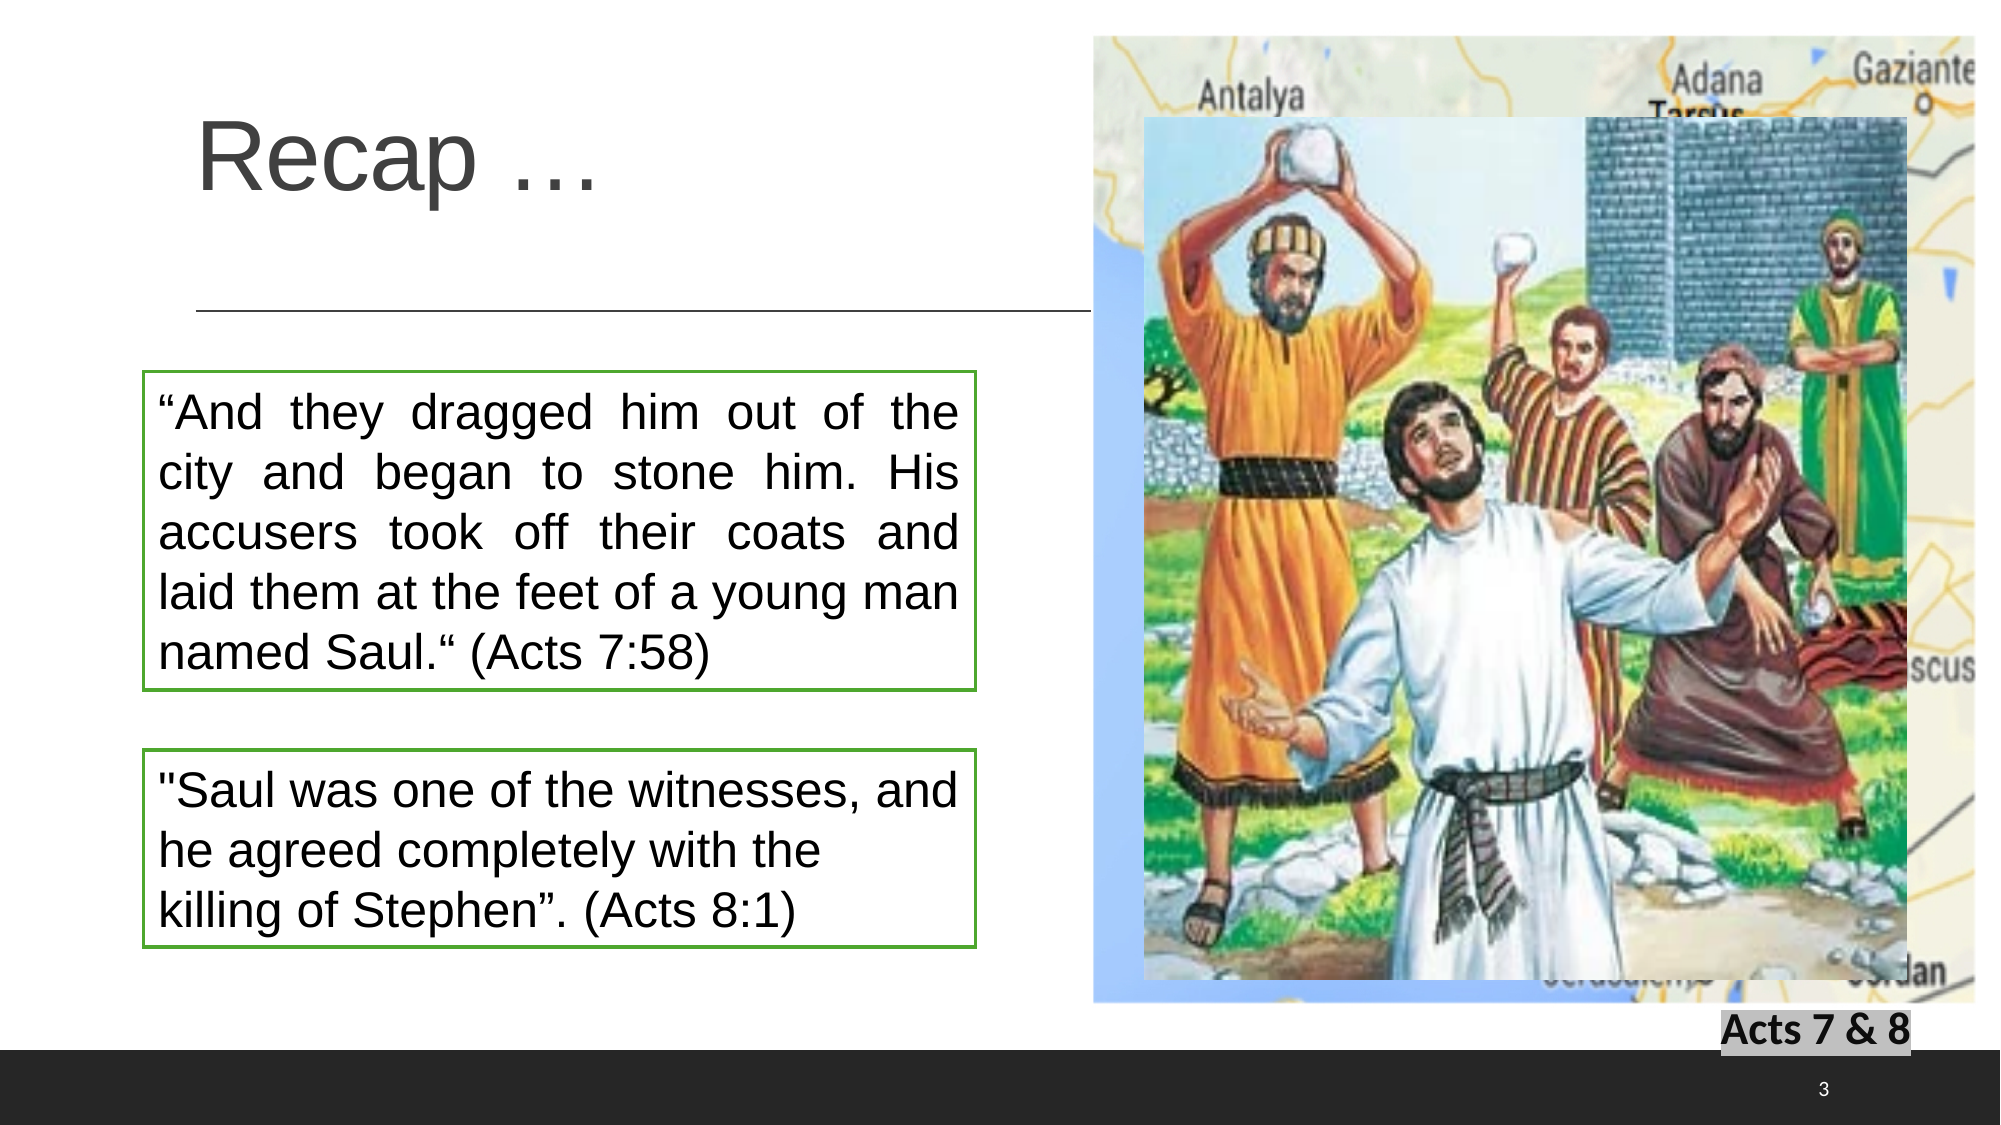

# Recap …
“And they dragged him out of the city and began to stone him. His accusers took off their coats and laid them at the feet of a young man named Saul.“ (Acts 7:58)
"Saul was one of the witnesses, and he agreed completely with the killing of Stephen”. (Acts 8:1)
Acts 7 & 8